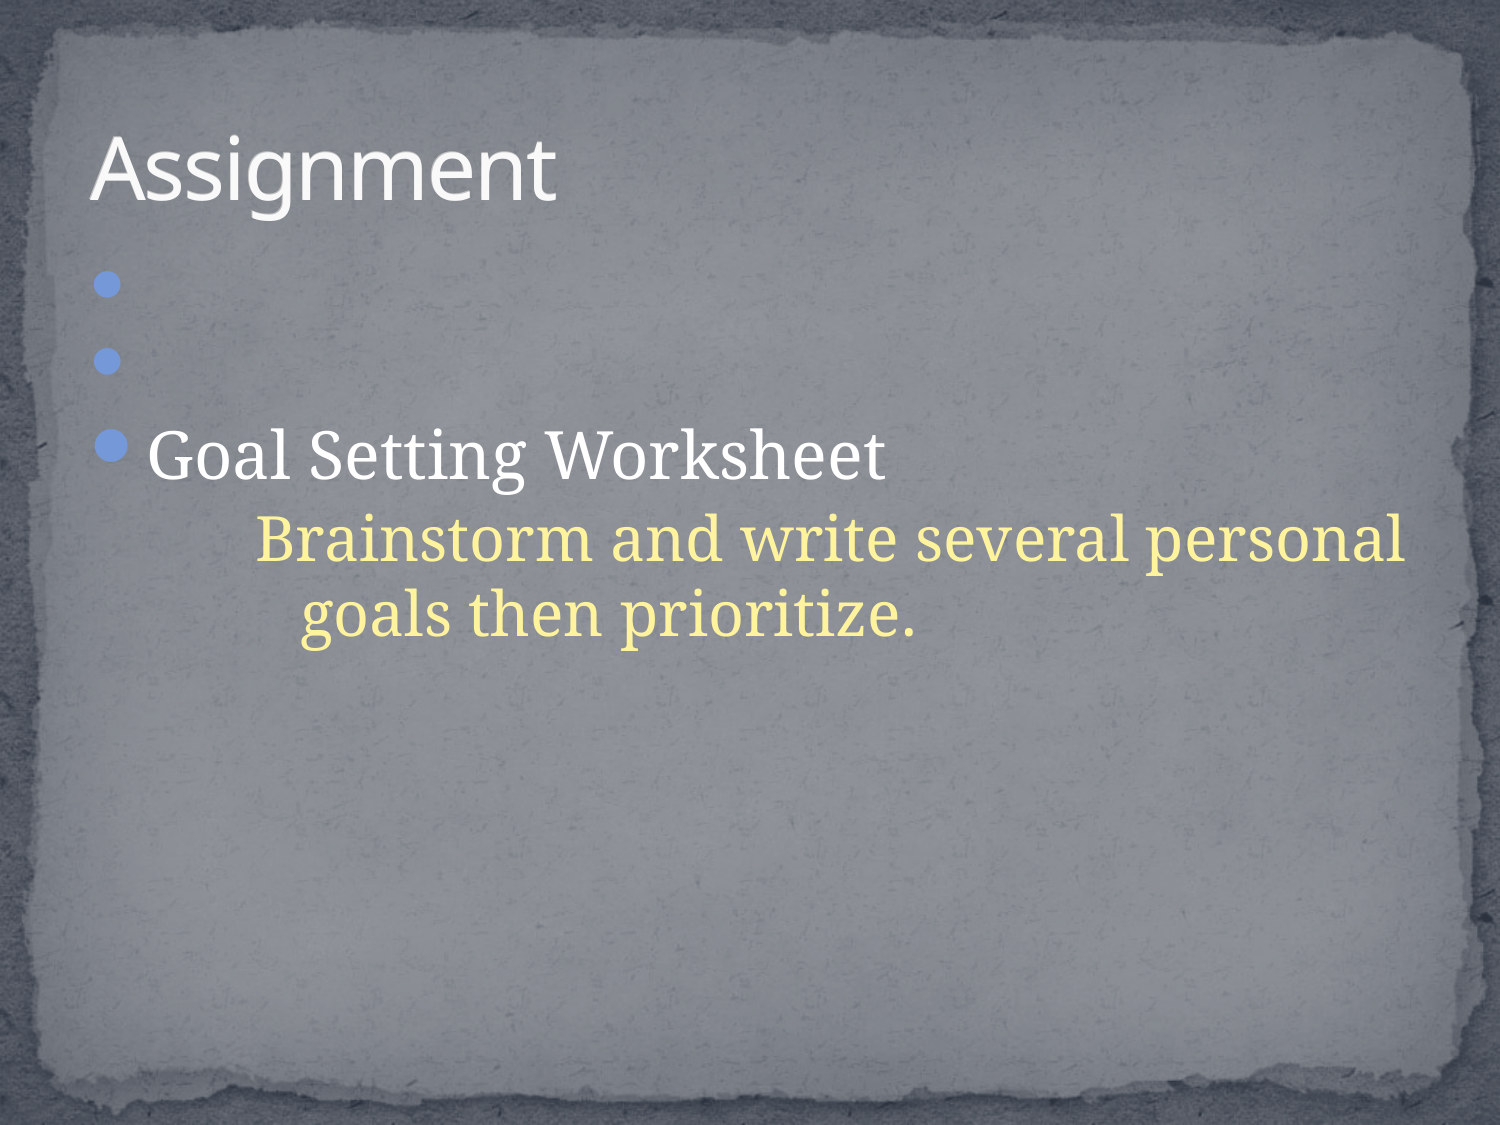

Assignment
# Goal Setting Worksheet
Brainstorm and write several personal goals then prioritize.